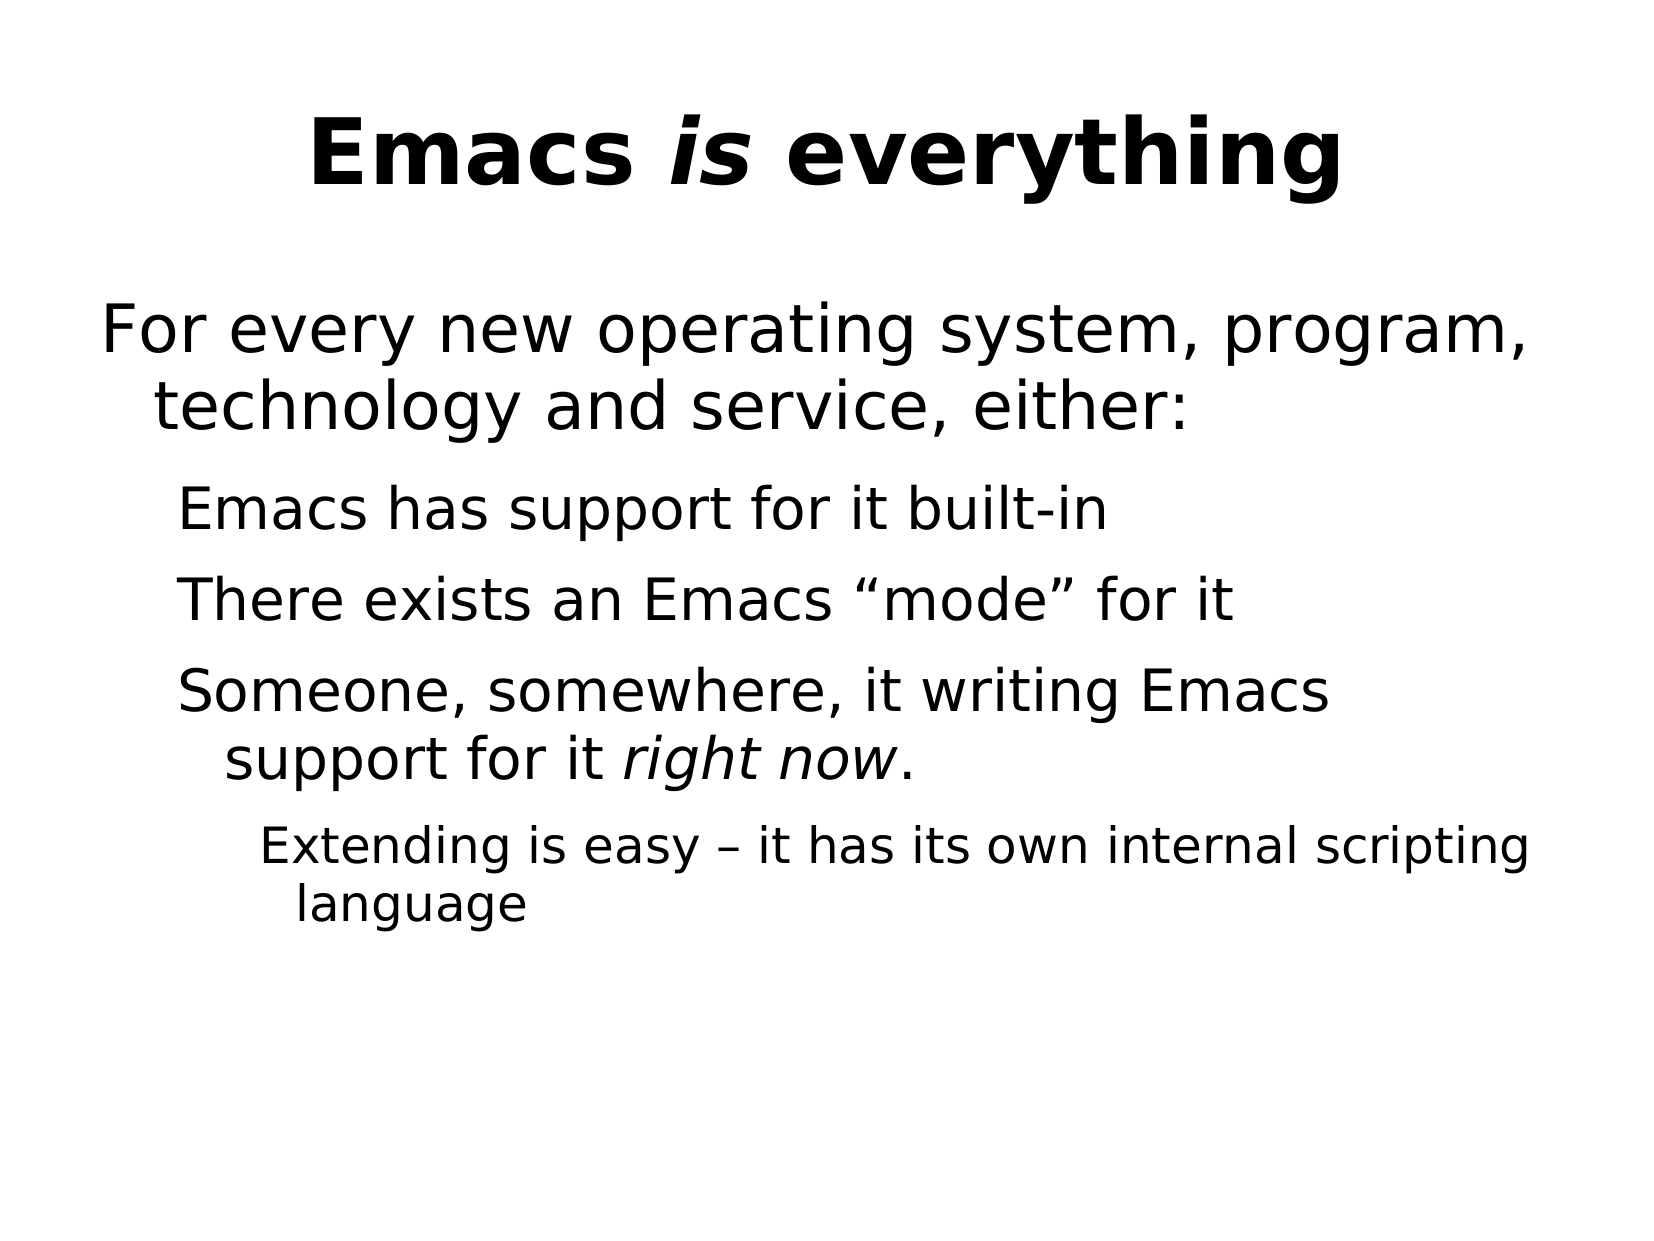

# Emacs is everything
For every new operating system, program, technology and service, either:
Emacs has support for it built-in
There exists an Emacs “mode” for it
Someone, somewhere, it writing Emacs support for it right now.
Extending is easy – it has its own internal scripting language